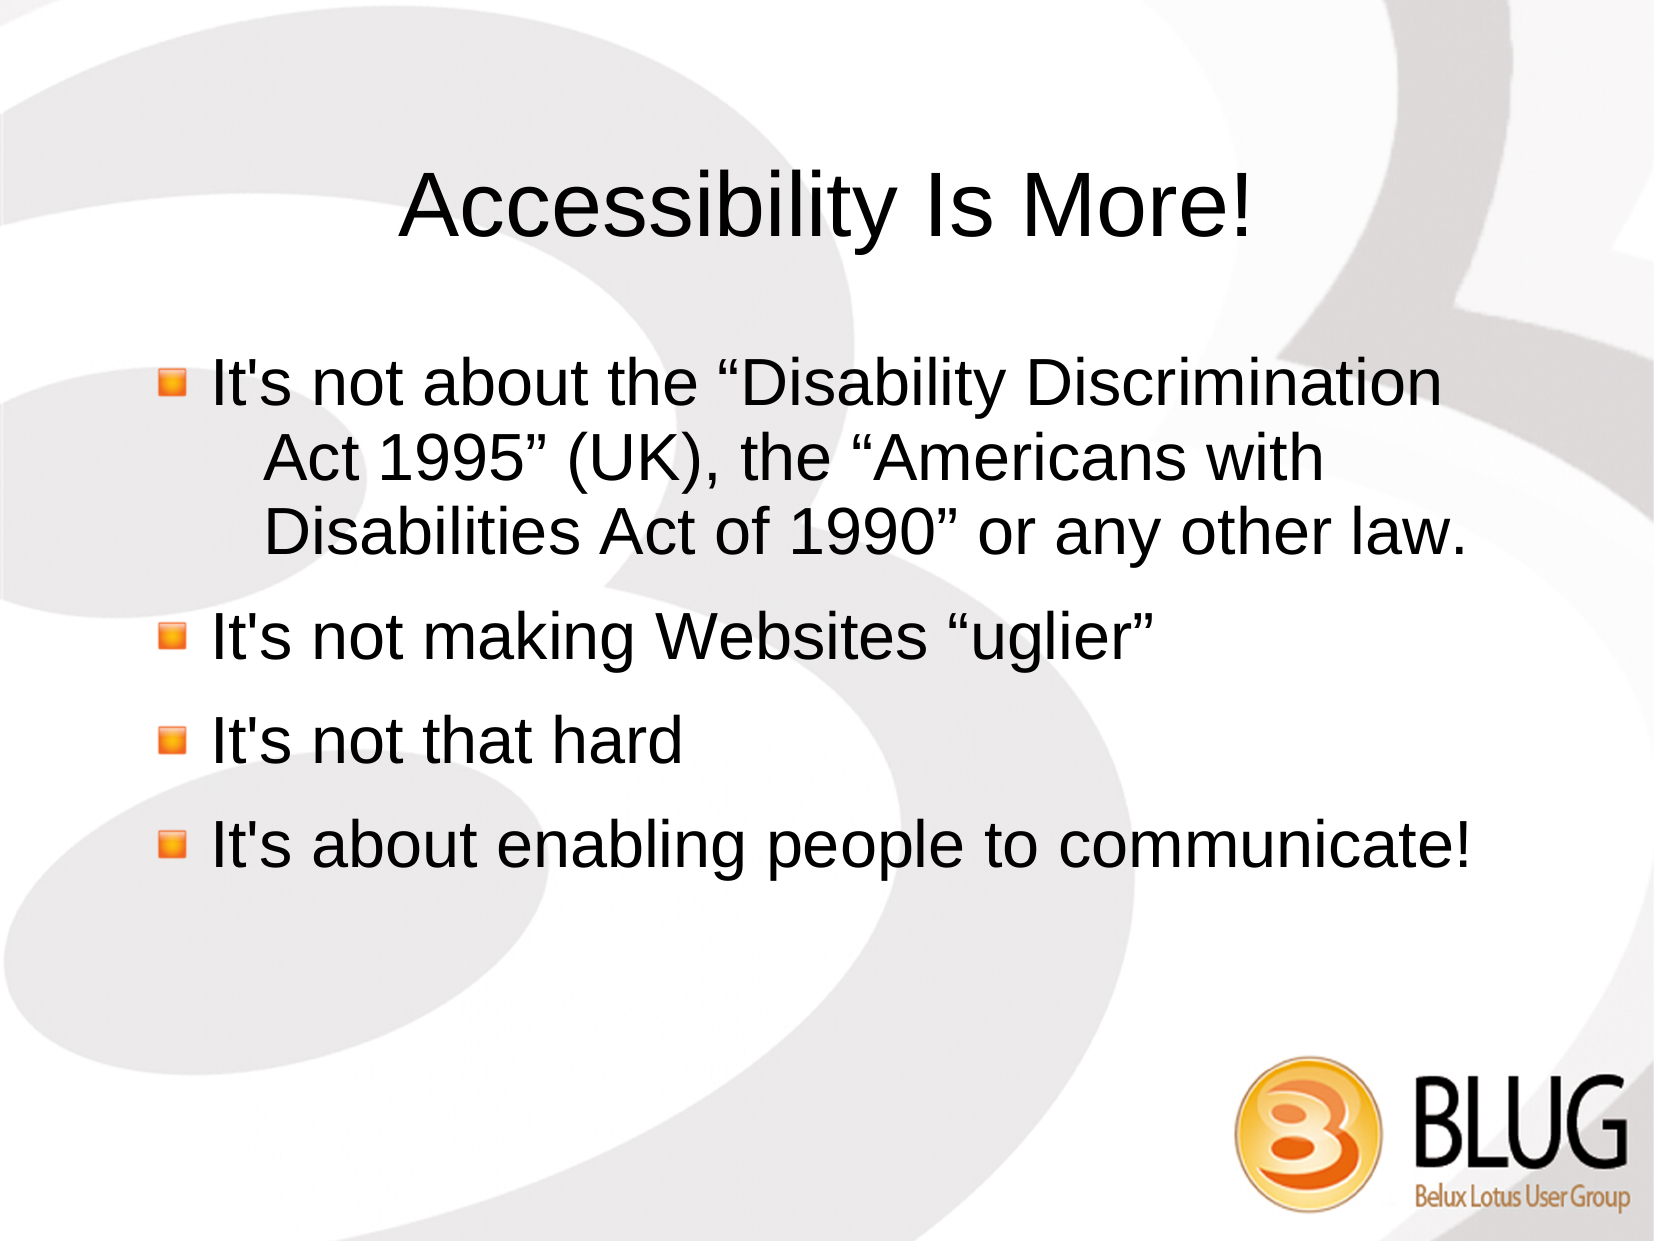

# Accessibility Is More!
It's not about the “Disability Discrimination Act 1995” (UK), the “Americans with Disabilities Act of 1990” or any other law.
It's not making Websites “uglier”
It's not that hard
It's about enabling people to communicate!